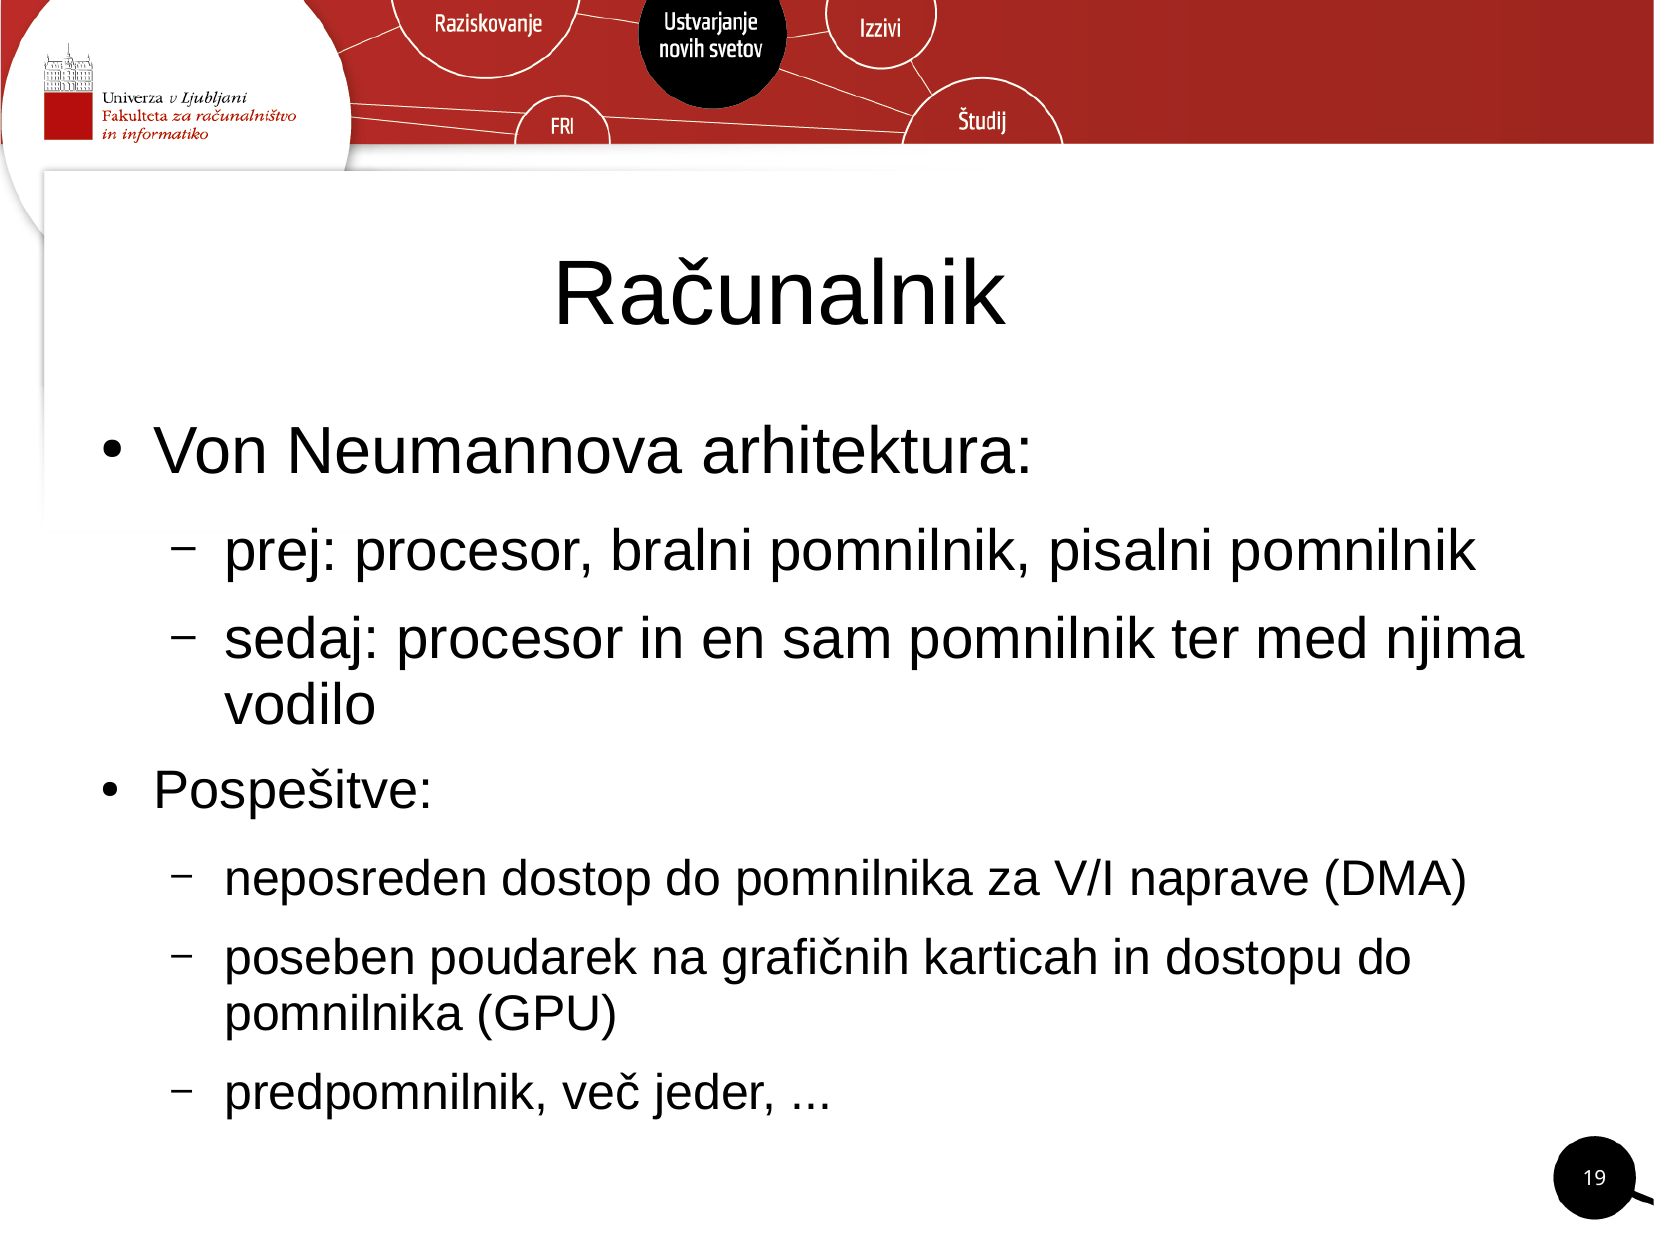

# Računalnik
Von Neumannova arhitektura:
prej: procesor, bralni pomnilnik, pisalni pomnilnik
sedaj: procesor in en sam pomnilnik ter med njima vodilo
Pospešitve:
neposreden dostop do pomnilnika za V/I naprave (DMA)
poseben poudarek na grafičnih karticah in dostopu do pomnilnika (GPU)
predpomnilnik, več jeder, ...